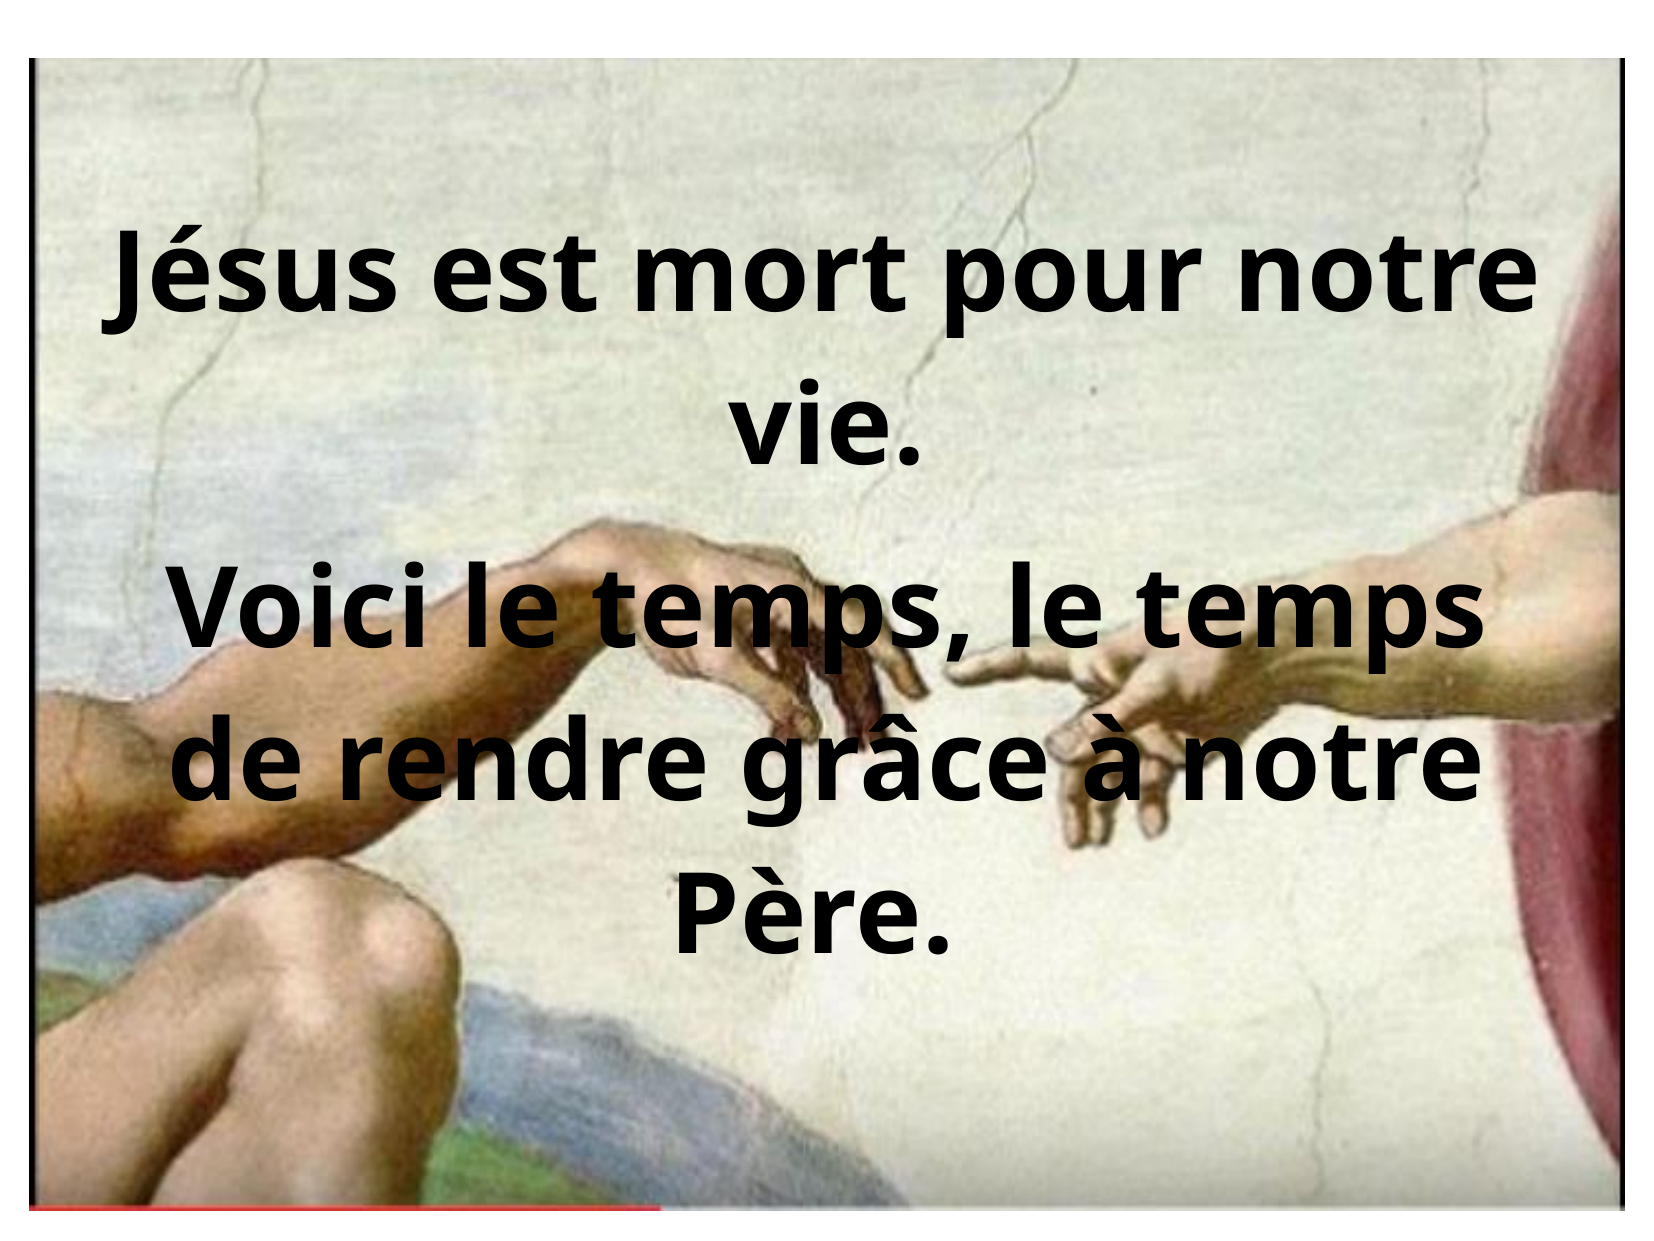

# Jésus est mort pour notre vie.
Voici le temps, le temps de rendre grâce à notre Père.